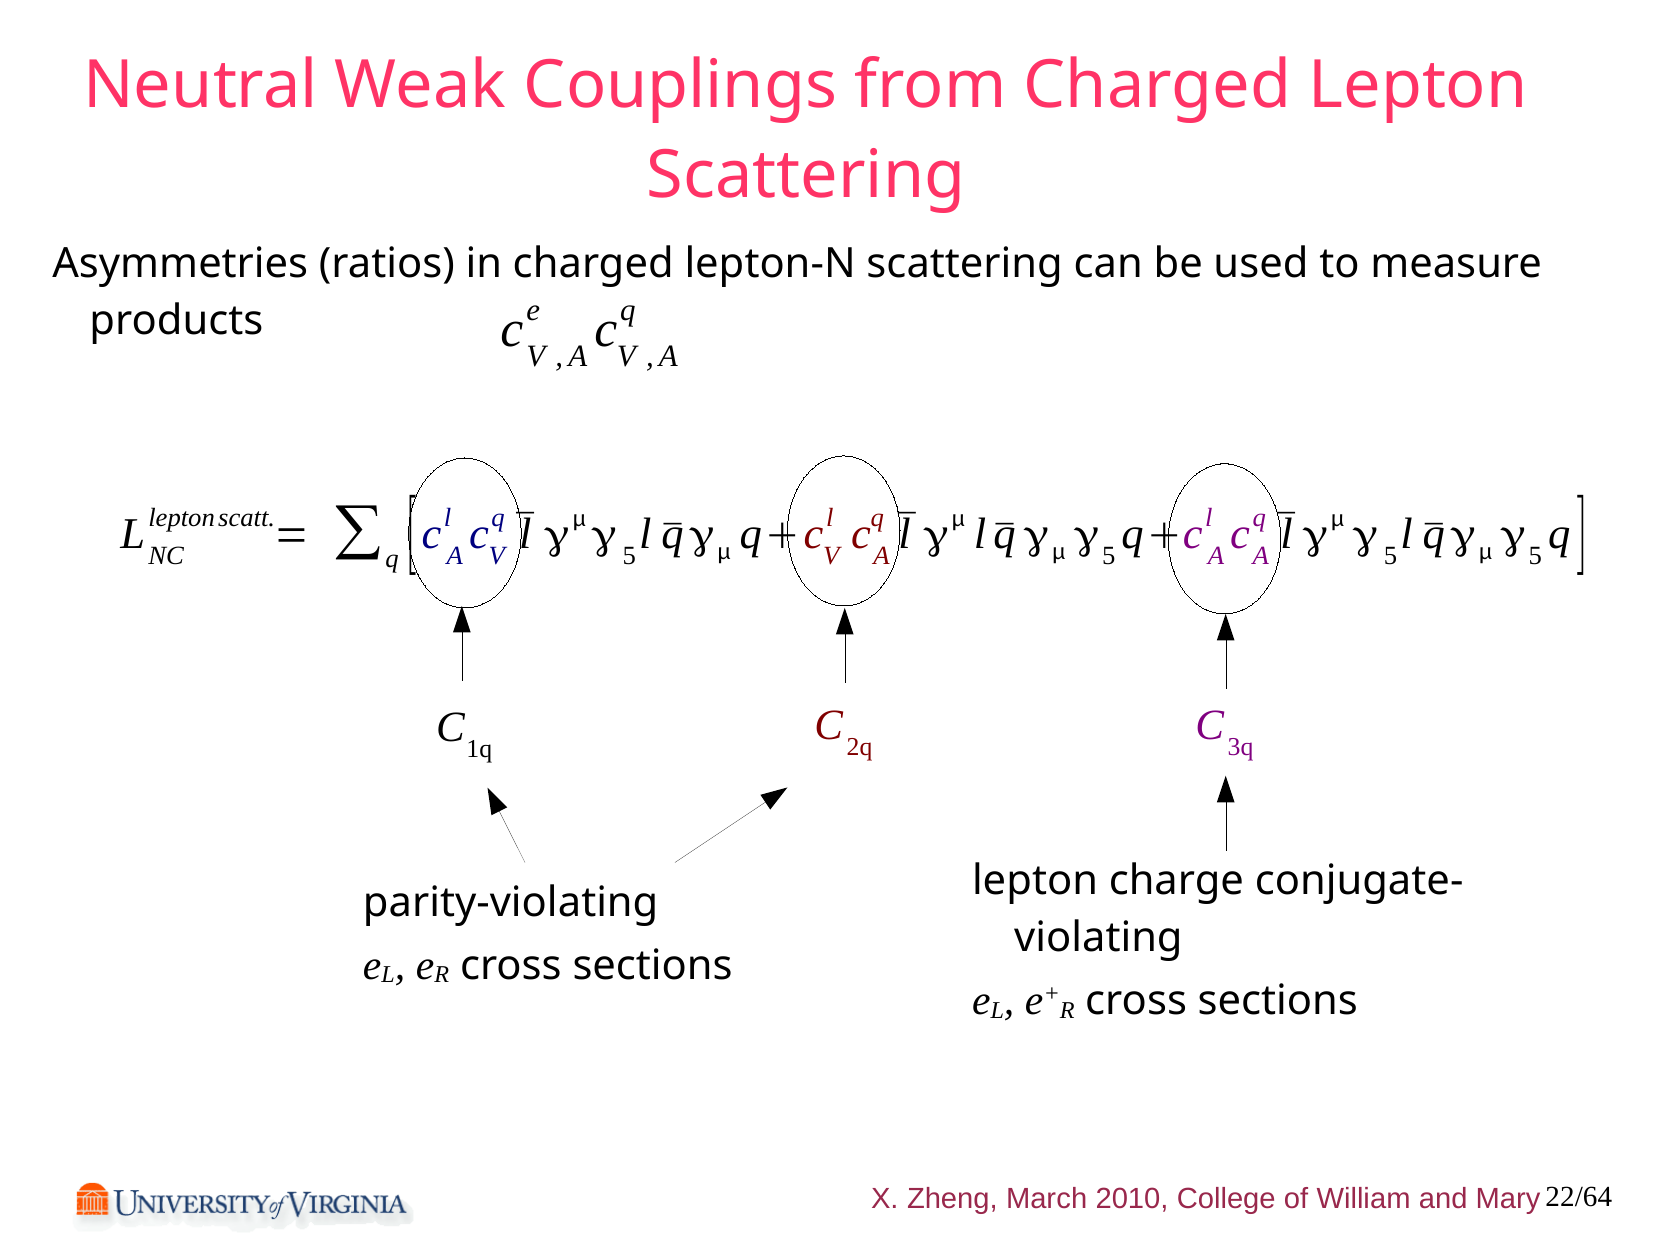

# Neutral Weak Couplings from Charged Lepton Scattering
Asymmetries (ratios) in charged lepton-N scattering can be used to measure products
lepton charge conjugate-violating
eL, e+R cross sections
parity-violating
eL, eR cross sections